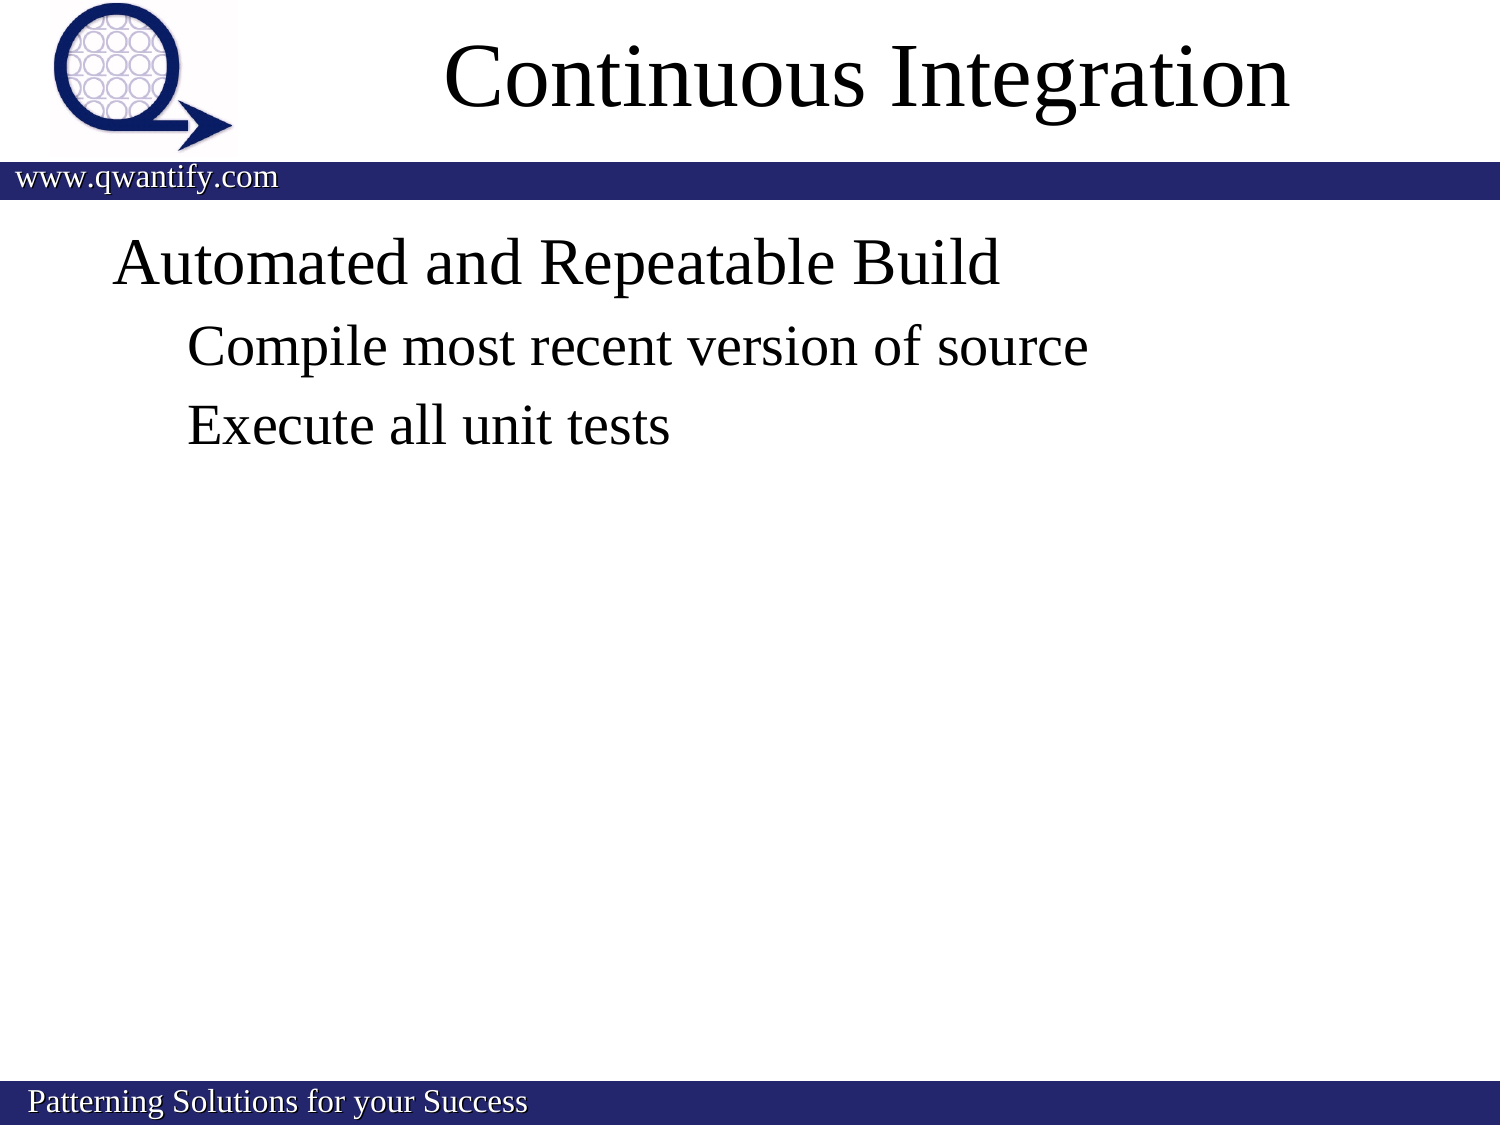

# Continuous Integration
Automated and Repeatable Build
Compile most recent version of source
Execute all unit tests